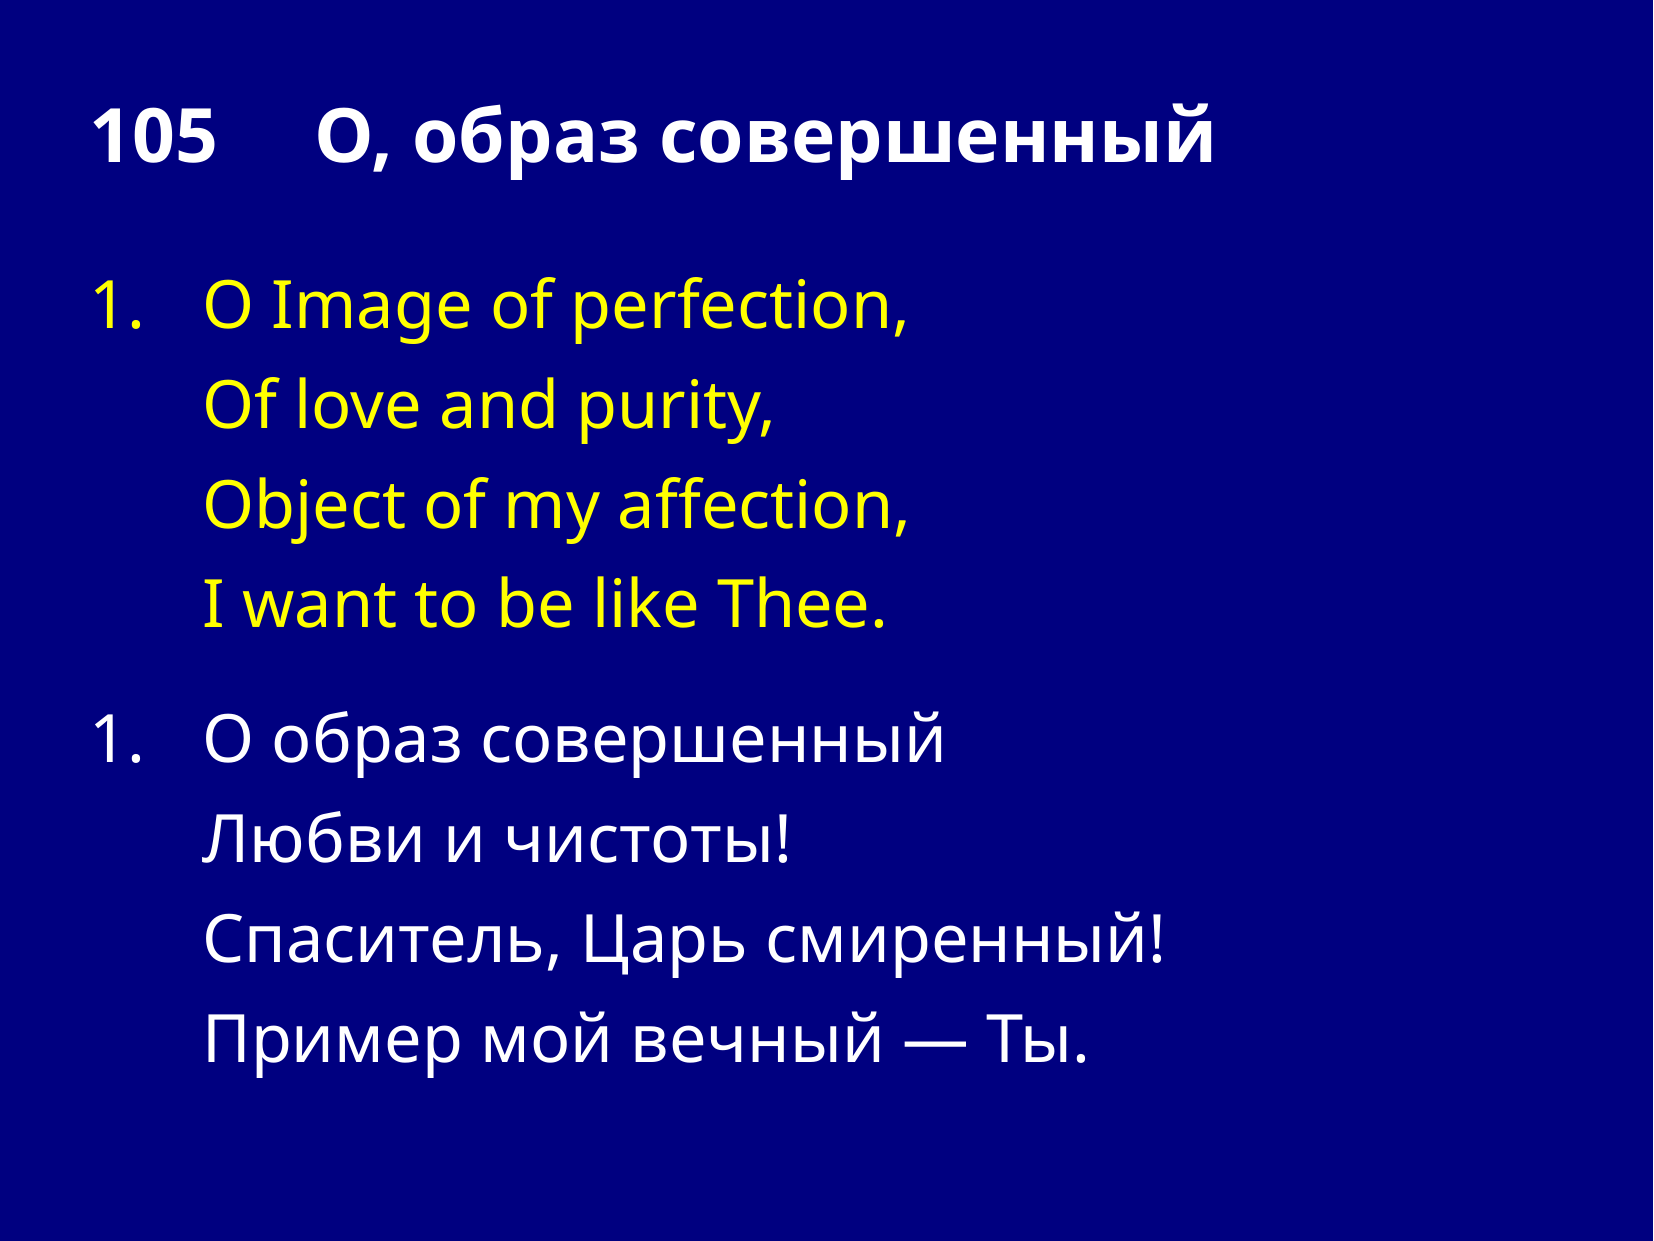

105	О, образ совершенный
1.	O Image of perfection,
	Of love and purity,
	Object of my affection,
	I want to be like Thee.
1.	О образ совершенный
	Любви и чистоты!
	Спаситель, Царь смиренный!
	Пример мой вечный — Ты.